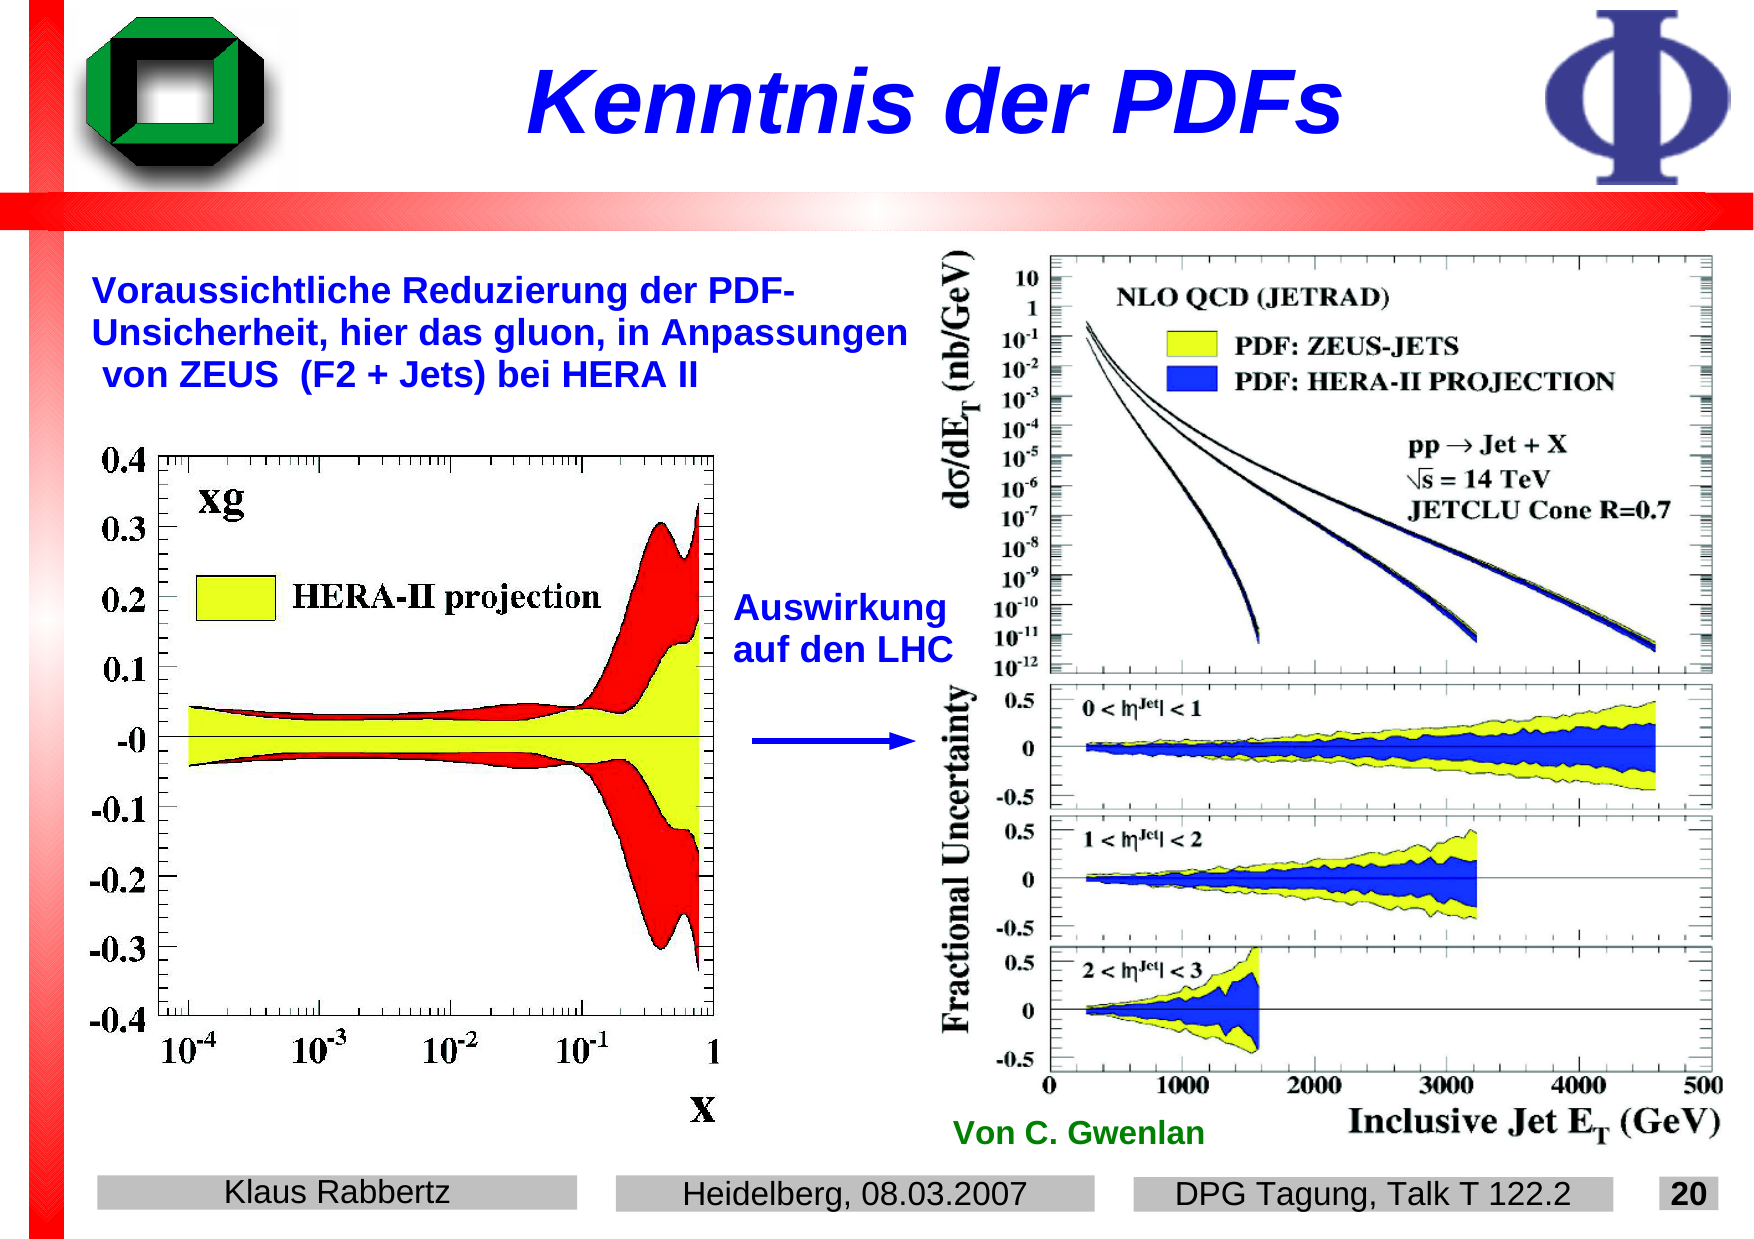

# Kenntnis der PDFs
Voraussichtliche Reduzierung der PDF-
Unsicherheit, hier das gluon, in Anpassungen
 von ZEUS (F2 + Jets) bei HERA II
Auswirkung
auf den LHC
Von C. Gwenlan